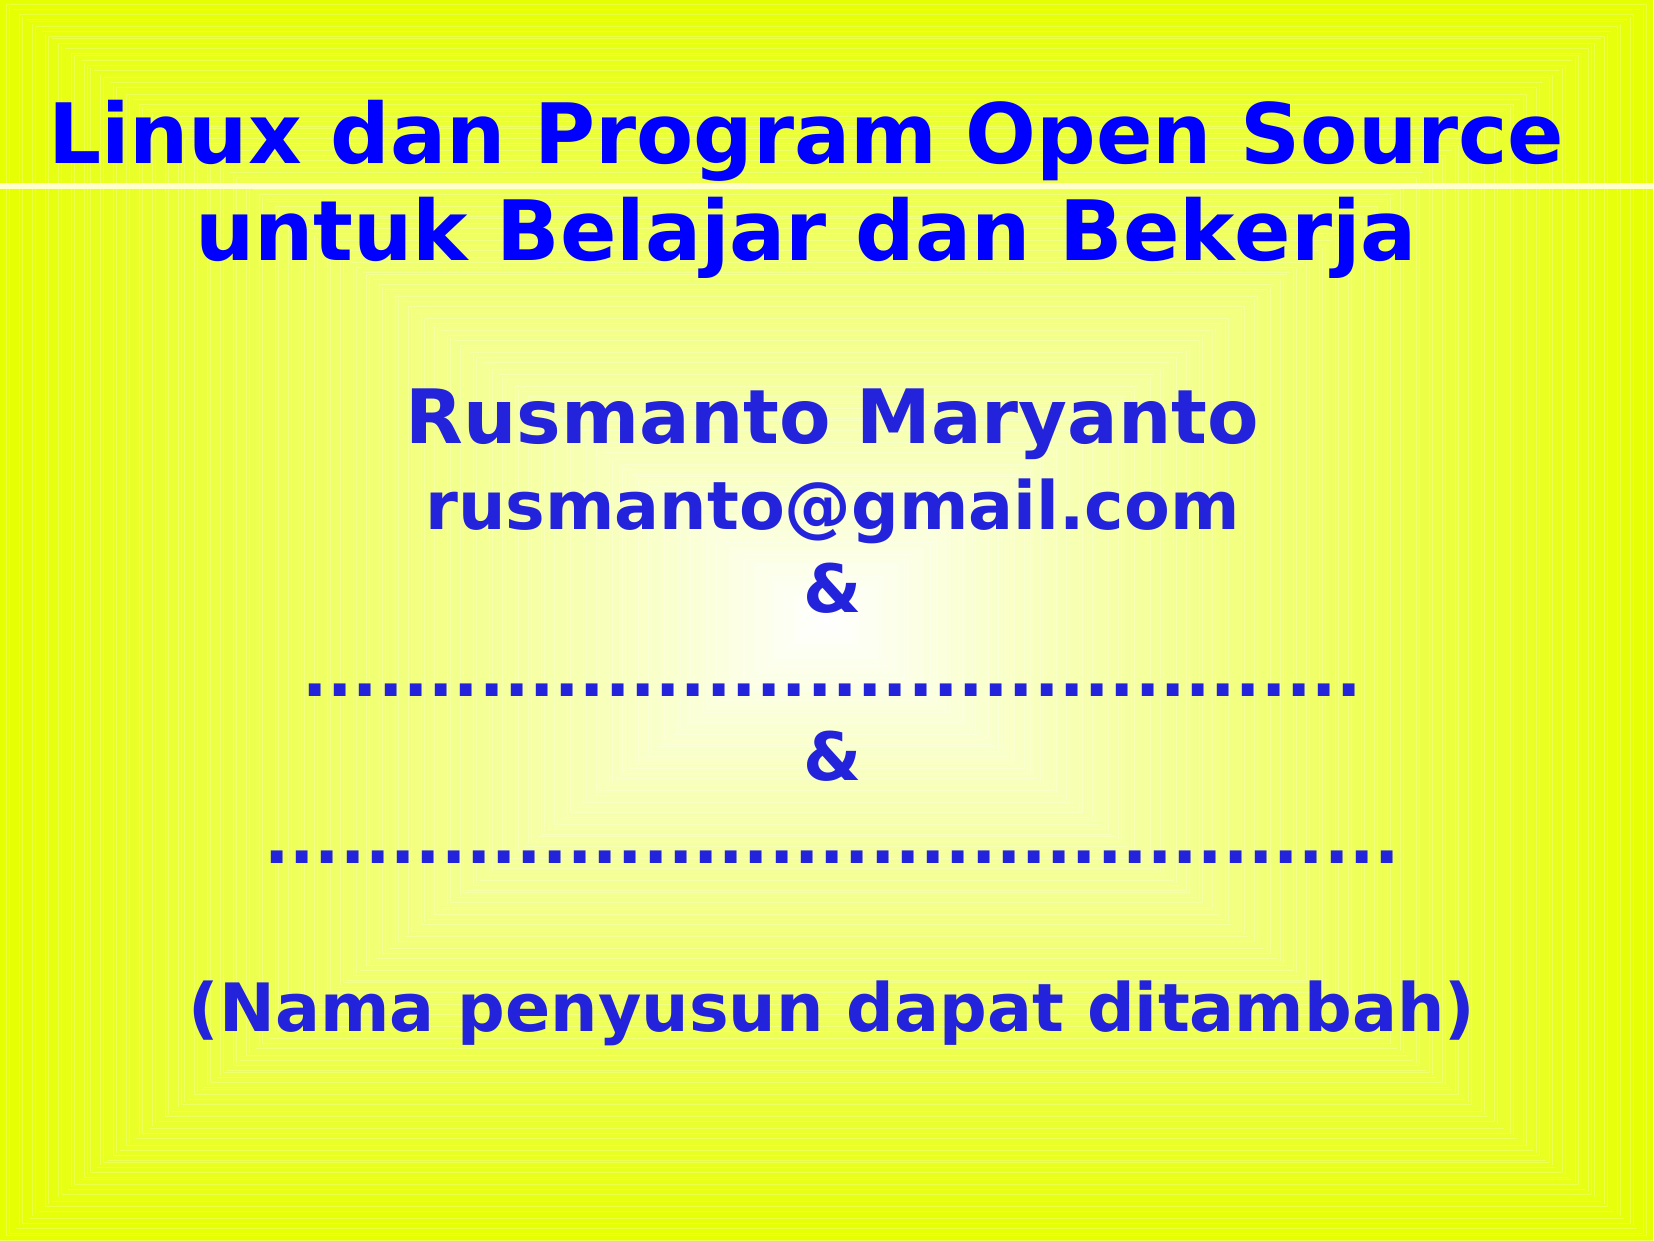

# Linux dan Program Open Source untuk Belajar dan Bekerja
Rusmanto Maryanto
rusmanto@gmail.com
&
..........................................
&
.............................................
(Nama penyusun dapat ditambah)